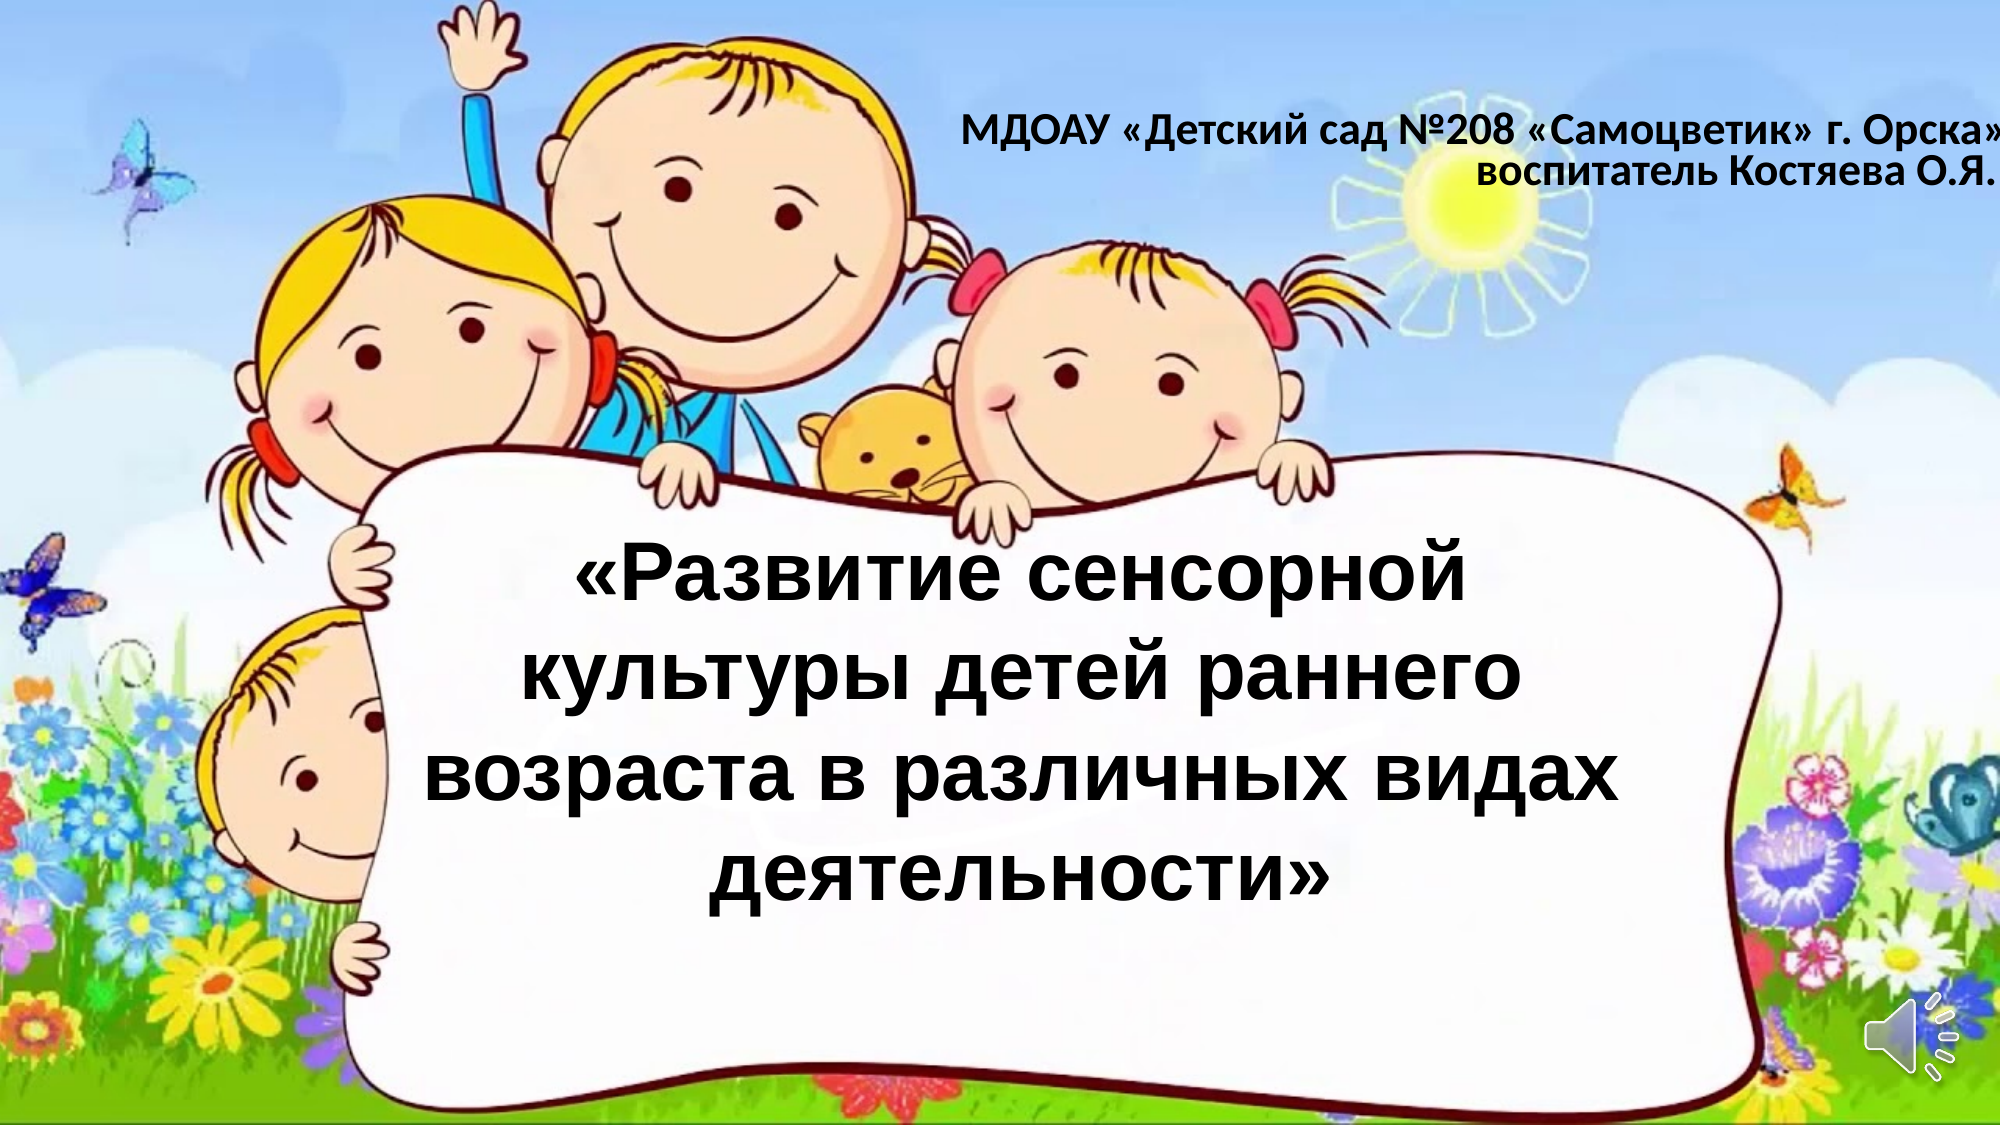

# МДОАУ «Детский сад №208 «Самоцветик» г. Орска» воспитатель Костяева О.Я.
«Развитие сенсорной культуры детей раннего возраста в различных видах деятельности»